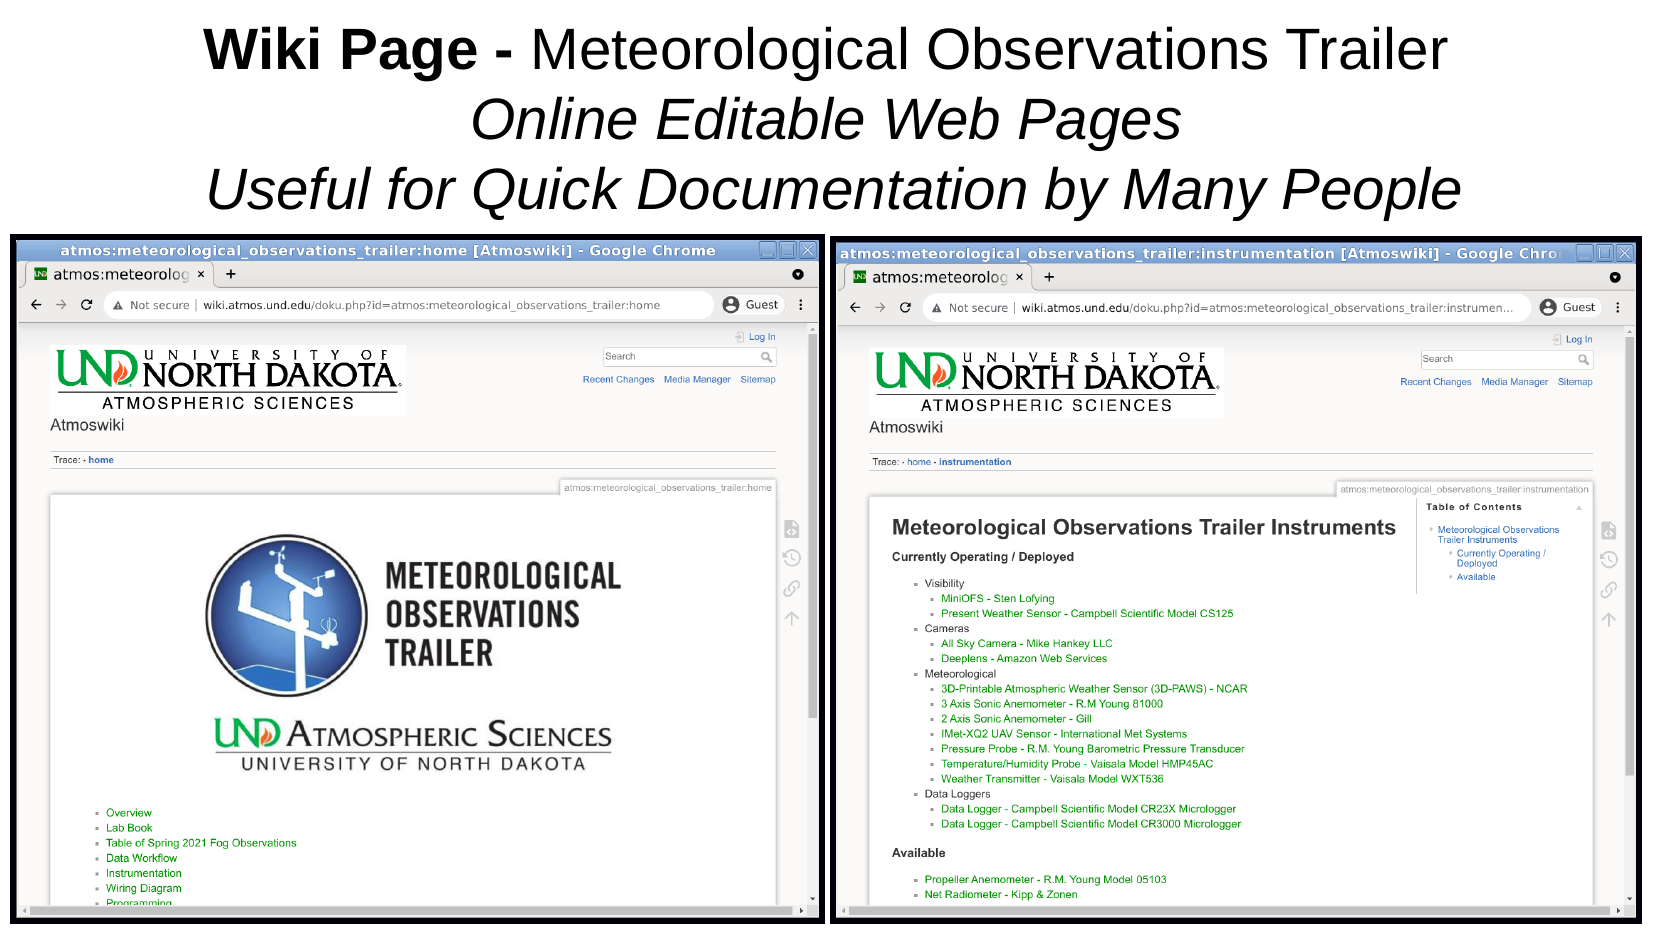

Wiki Page - Meteorological Observations Trailer
Online Editable Web Pages
 Useful for Quick Documentation by Many People